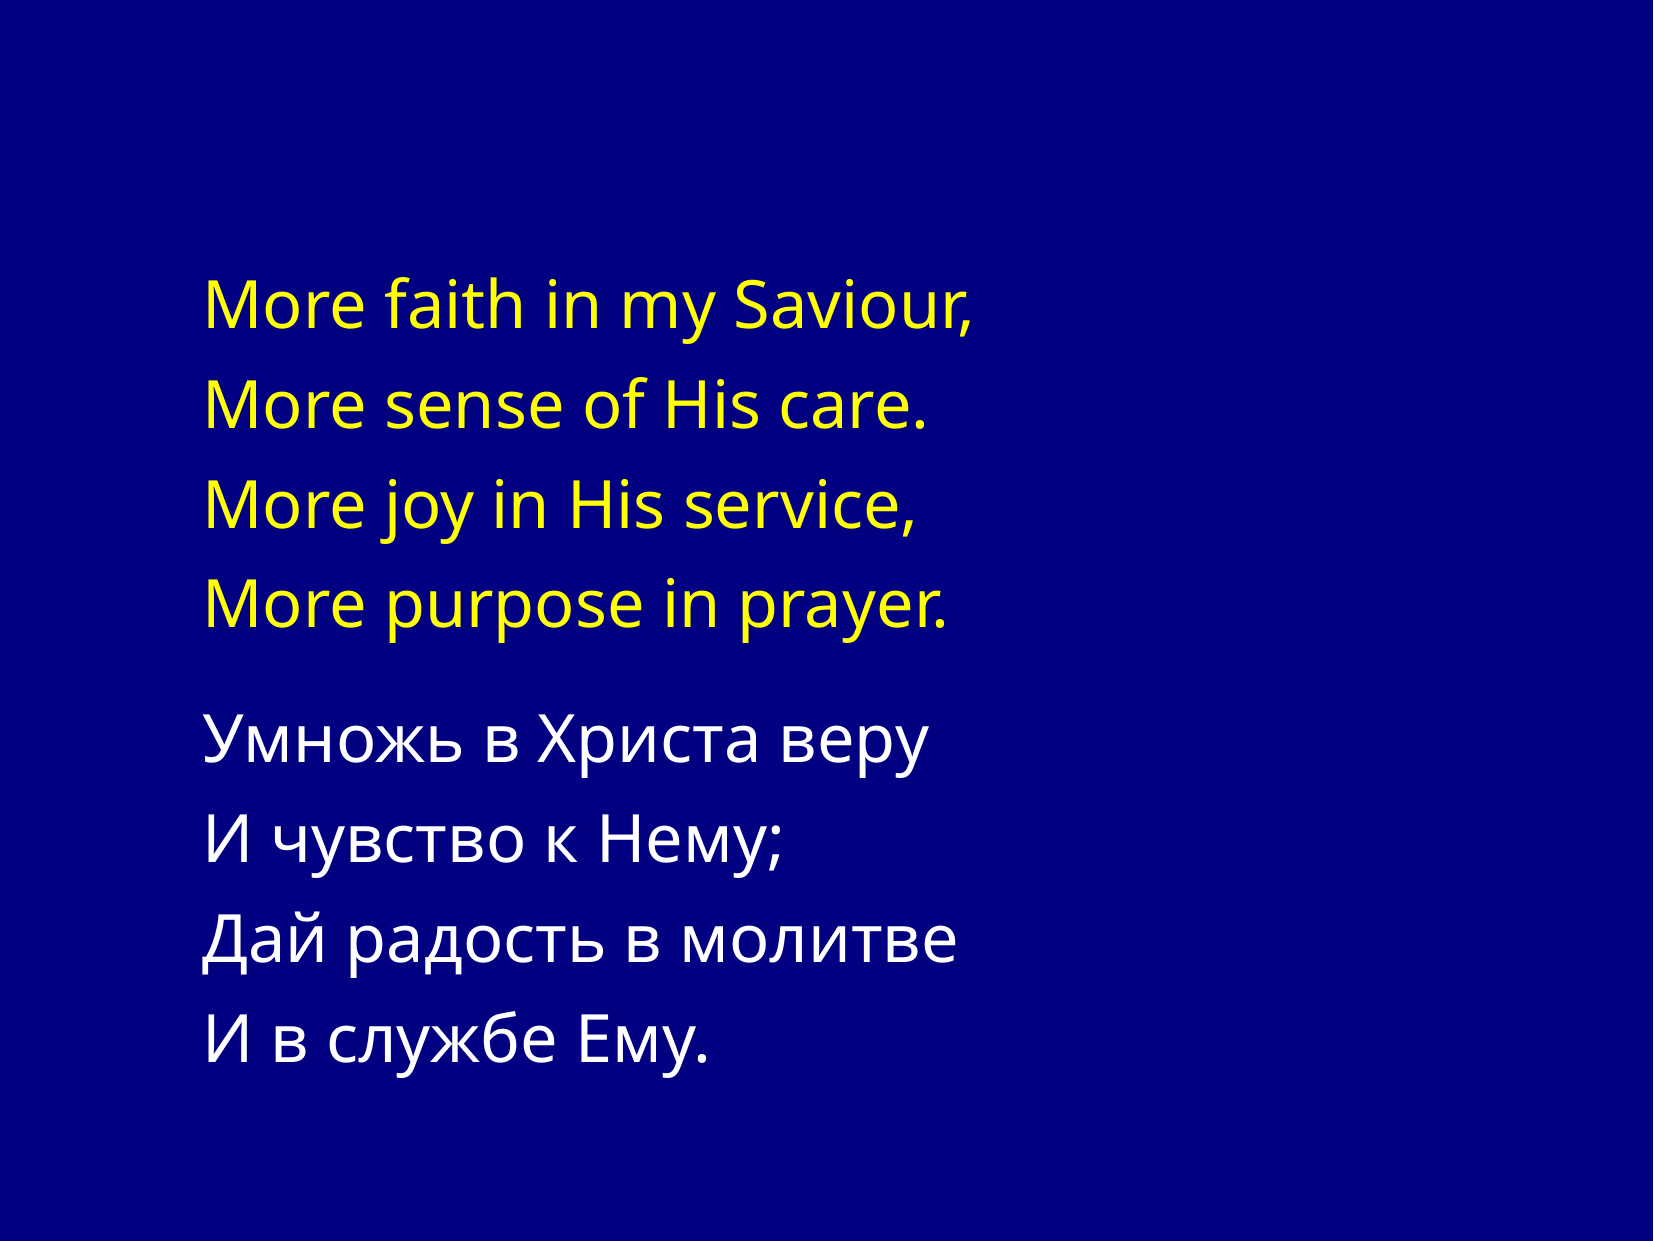

More faith in my Saviour,
	More sense of His care.
	More joy in His service,
	More purpose in prayer.
	Умножь в Христа веру
	И чувство к Нему;
	Дай радость в молитве
	И в службе Ему.